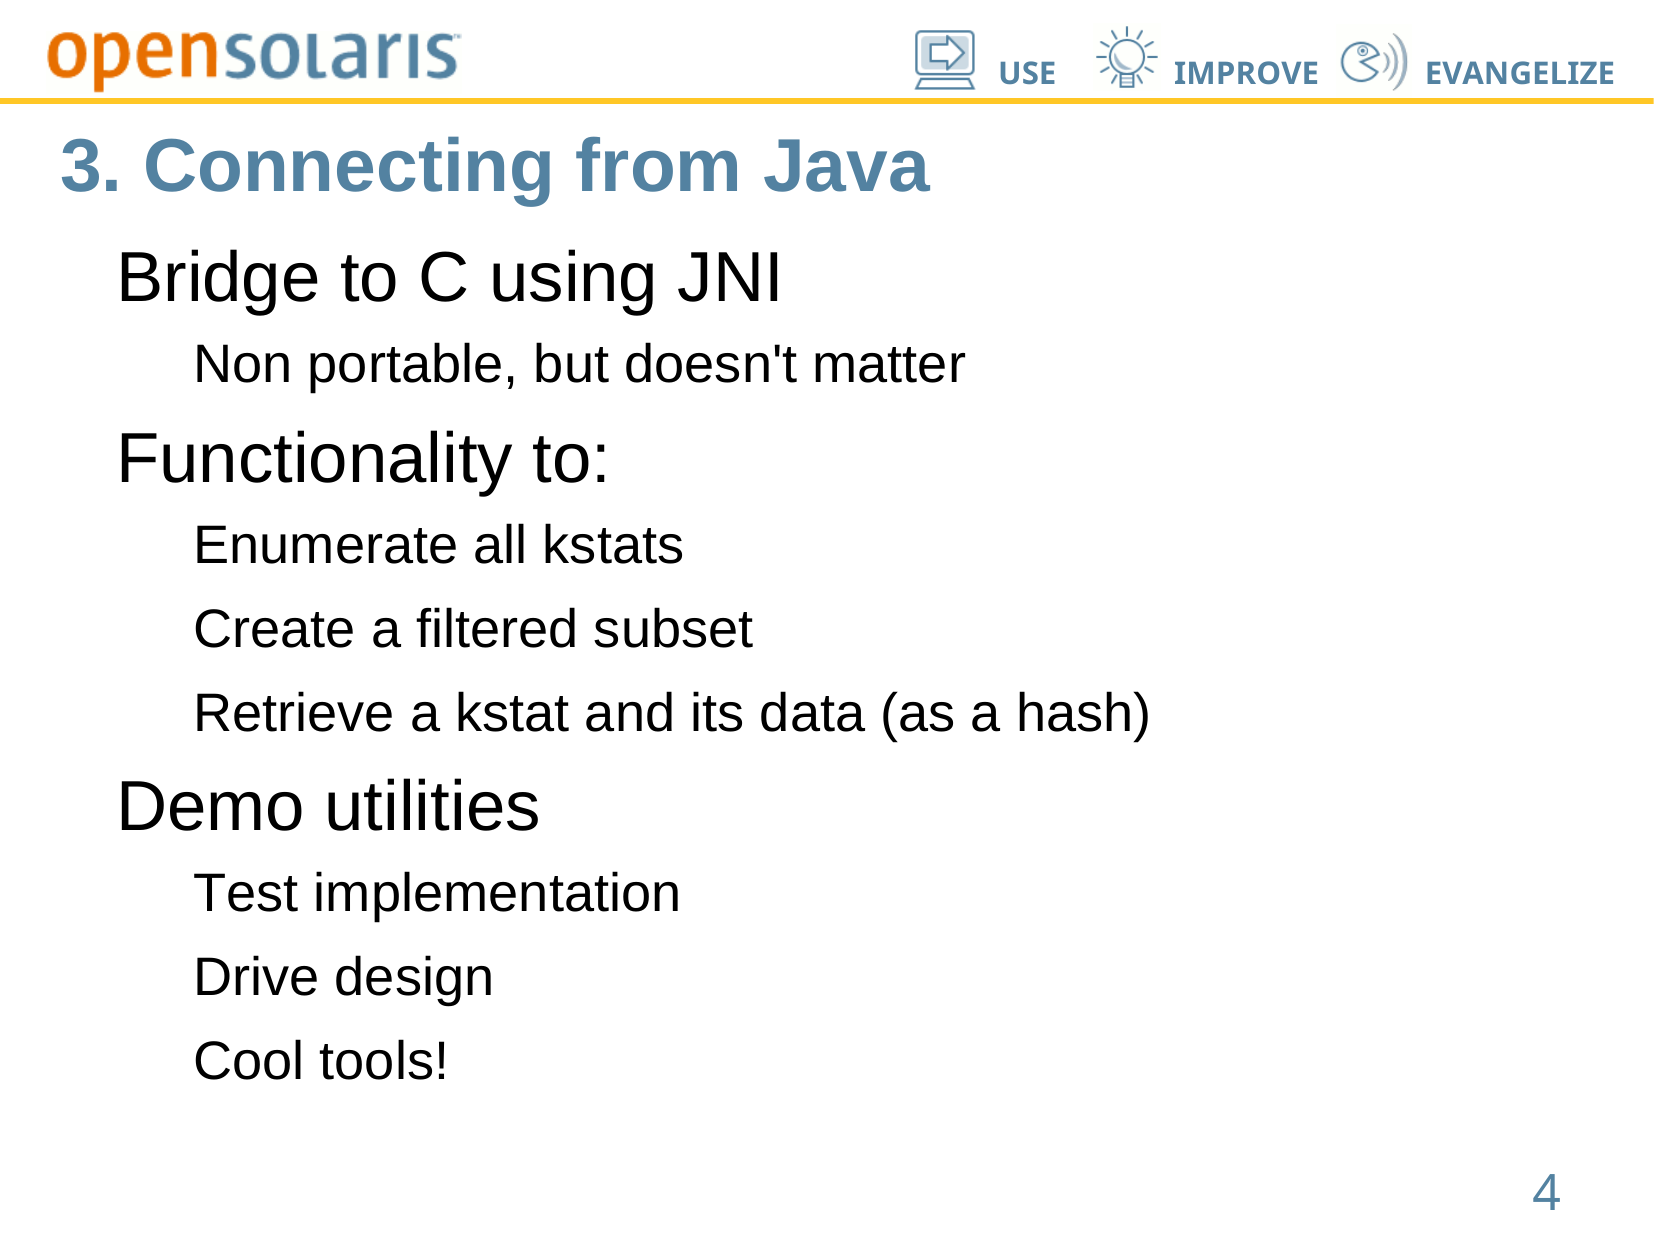

# 3. Connecting from Java
Bridge to C using JNI
Non portable, but doesn't matter
Functionality to:
Enumerate all kstats
Create a filtered subset
Retrieve a kstat and its data (as a hash)
Demo utilities
Test implementation
Drive design
Cool tools!